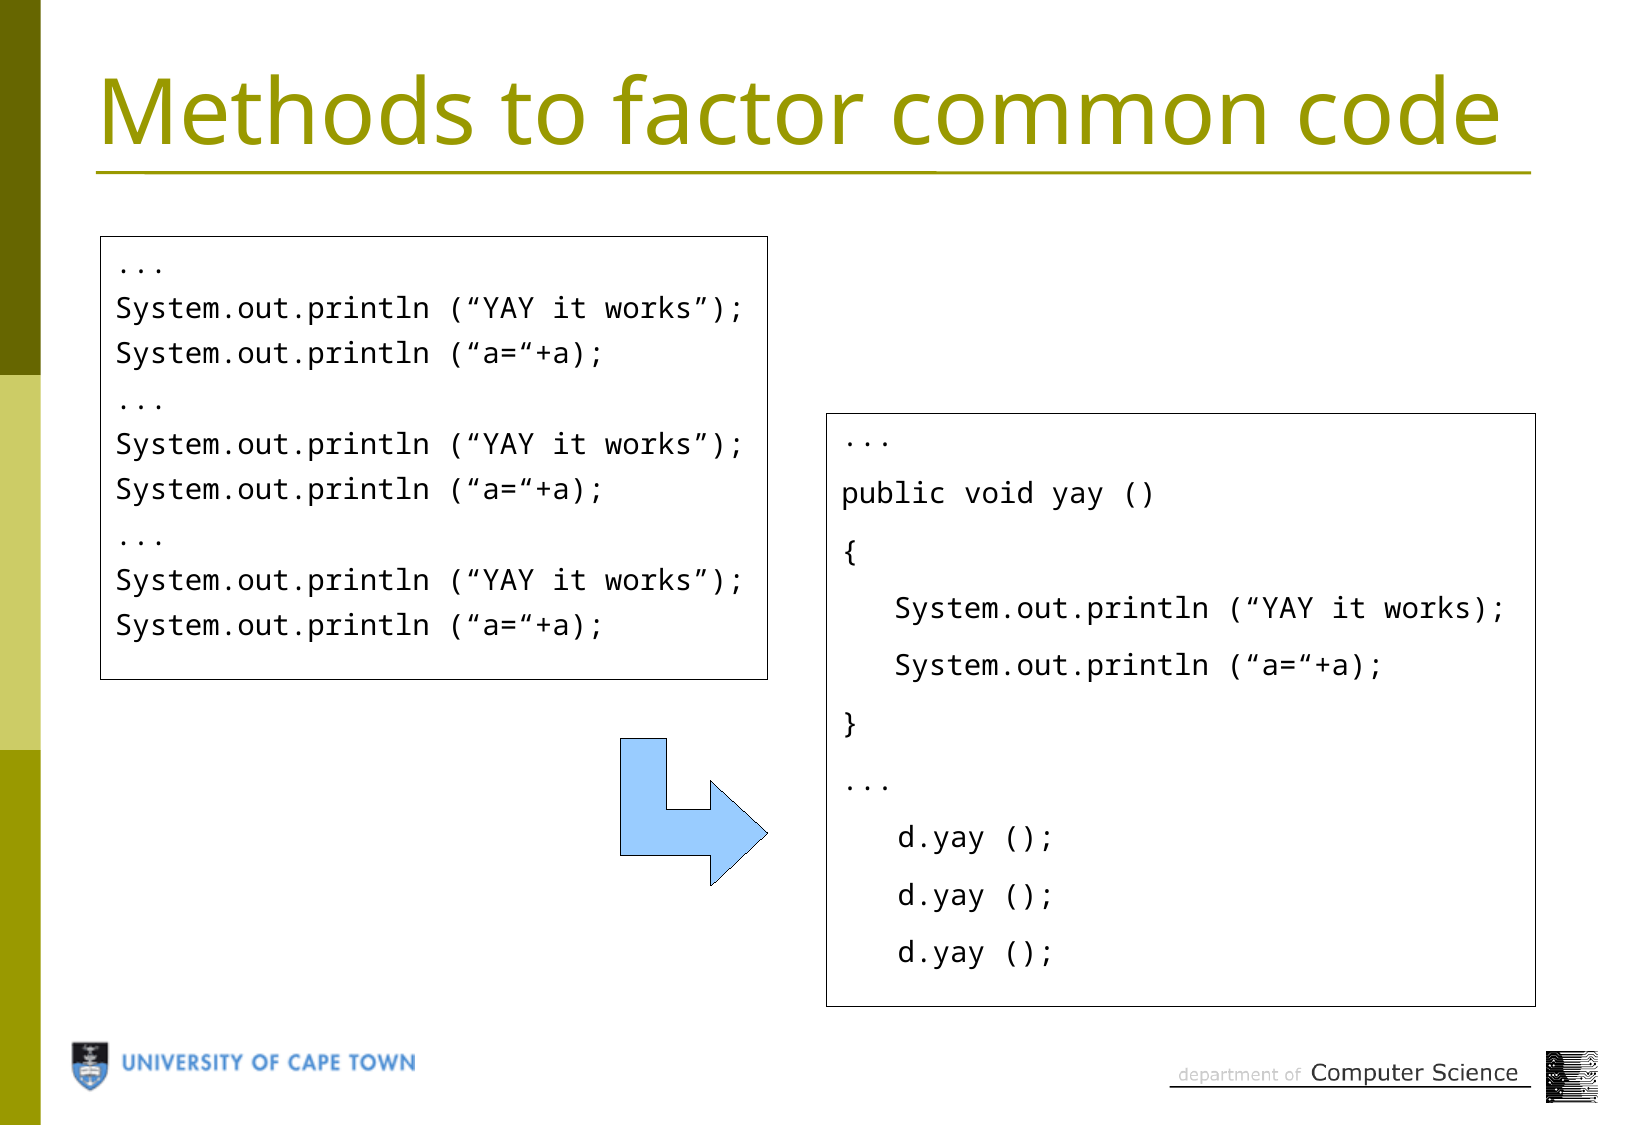

# Methods to factor common code
...
System.out.println (“YAY it works”);
System.out.println (“a=“+a);
...
System.out.println (“YAY it works”);
System.out.println (“a=“+a);
...
System.out.println (“YAY it works”);
System.out.println (“a=“+a);
...
public void yay ()
{
 System.out.println (“YAY it works);
 System.out.println (“a=“+a);
}
...
	d.yay ();
	d.yay ();
	d.yay ();